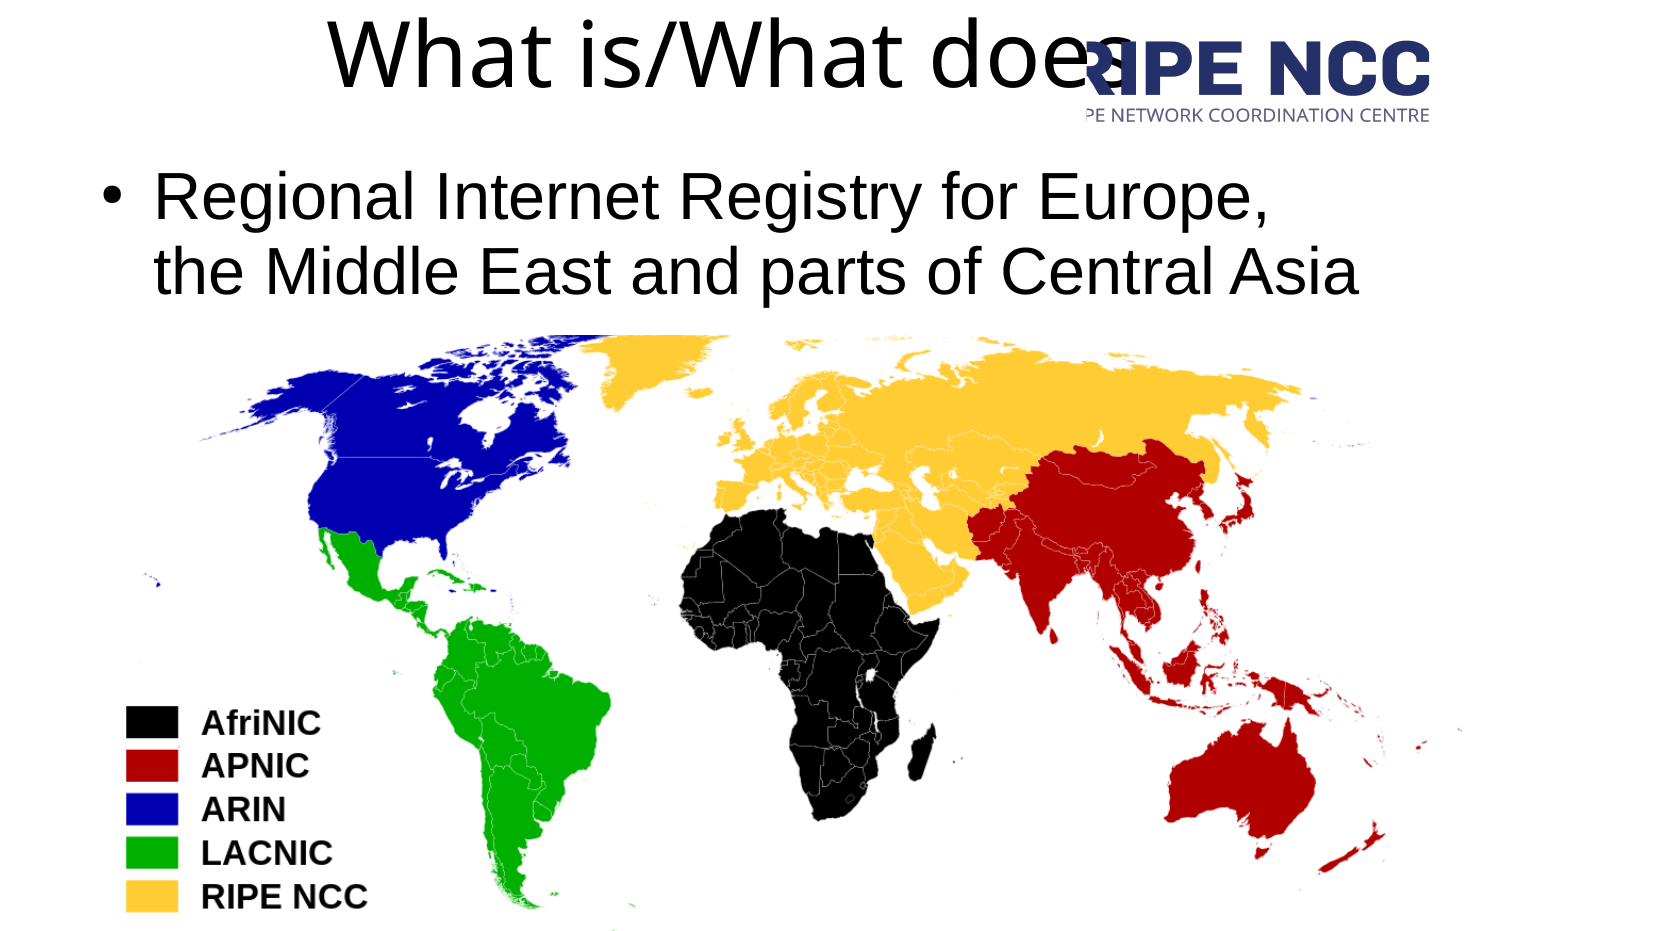

What is/What does
# Regional Internet Registry for Europe, the Middle East and parts of Central Asia